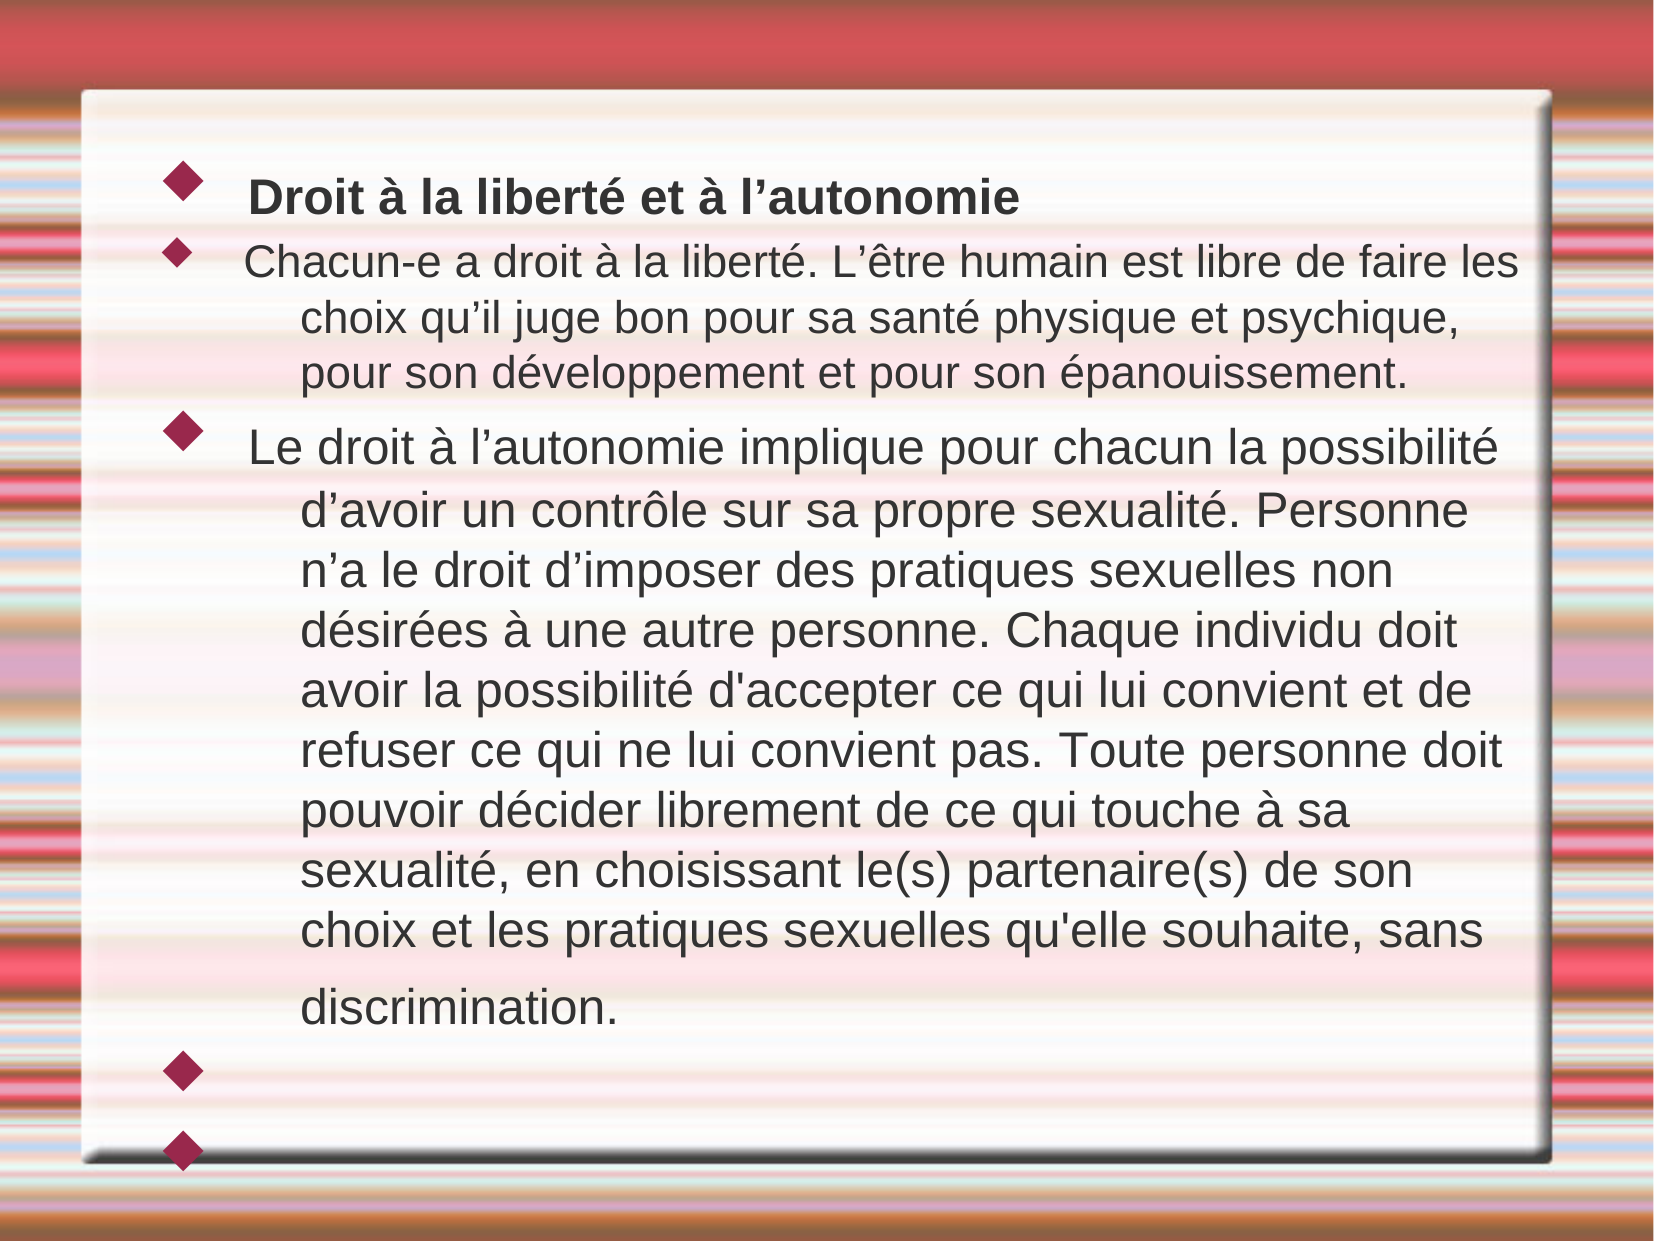

# Droit à la liberté et à l’autonomie
 Chacun-e a droit à la liberté. L’être humain est libre de faire les choix qu’il juge bon pour sa santé physique et psychique, pour son développement et pour son épanouissement.
 Le droit à l’autonomie implique pour chacun la possibilité d’avoir un contrôle sur sa propre sexualité. Personne n’a le droit d’imposer des pratiques sexuelles non désirées à une autre personne. Chaque individu doit avoir la possibilité d'accepter ce qui lui convient et de refuser ce qui ne lui convient pas. Toute personne doit pouvoir décider librement de ce qui touche à sa sexualité, en choisissant le(s) partenaire(s) de son choix et les pratiques sexuelles qu'elle souhaite, sans discrimination.